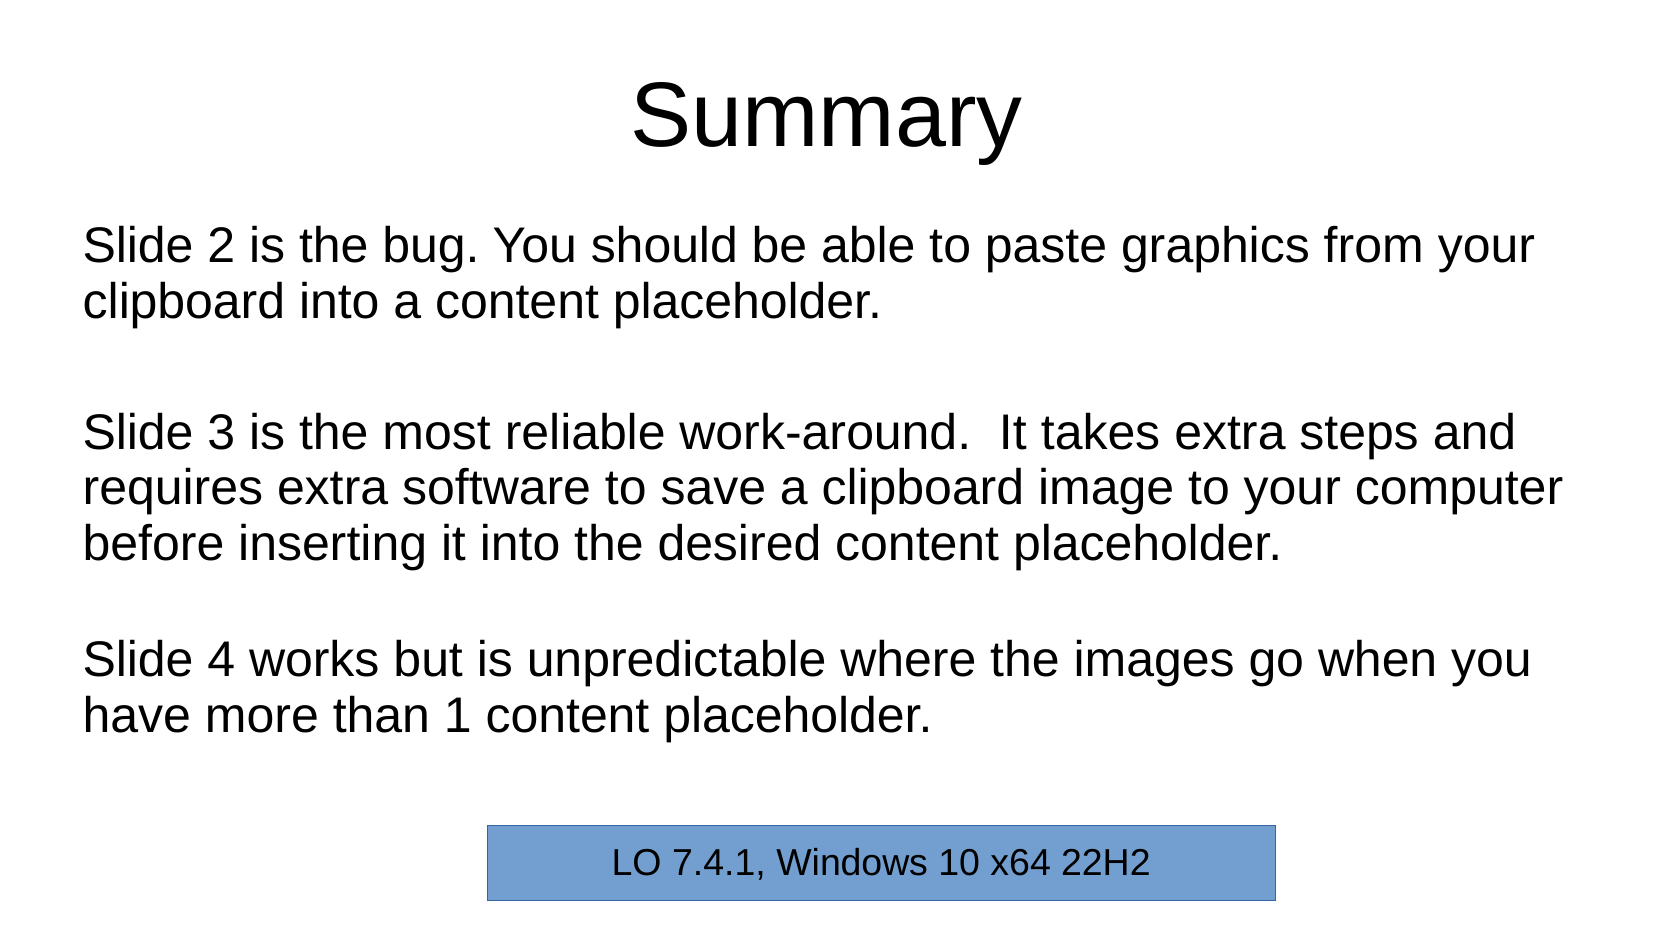

# Summary
Slide 2 is the bug. You should be able to paste graphics from your clipboard into a content placeholder.
Slide 3 is the most reliable work-around. It takes extra steps and requires extra software to save a clipboard image to your computer before inserting it into the desired content placeholder.
Slide 4 works but is unpredictable where the images go when you have more than 1 content placeholder.
LO 7.4.1, Windows 10 x64 22H2